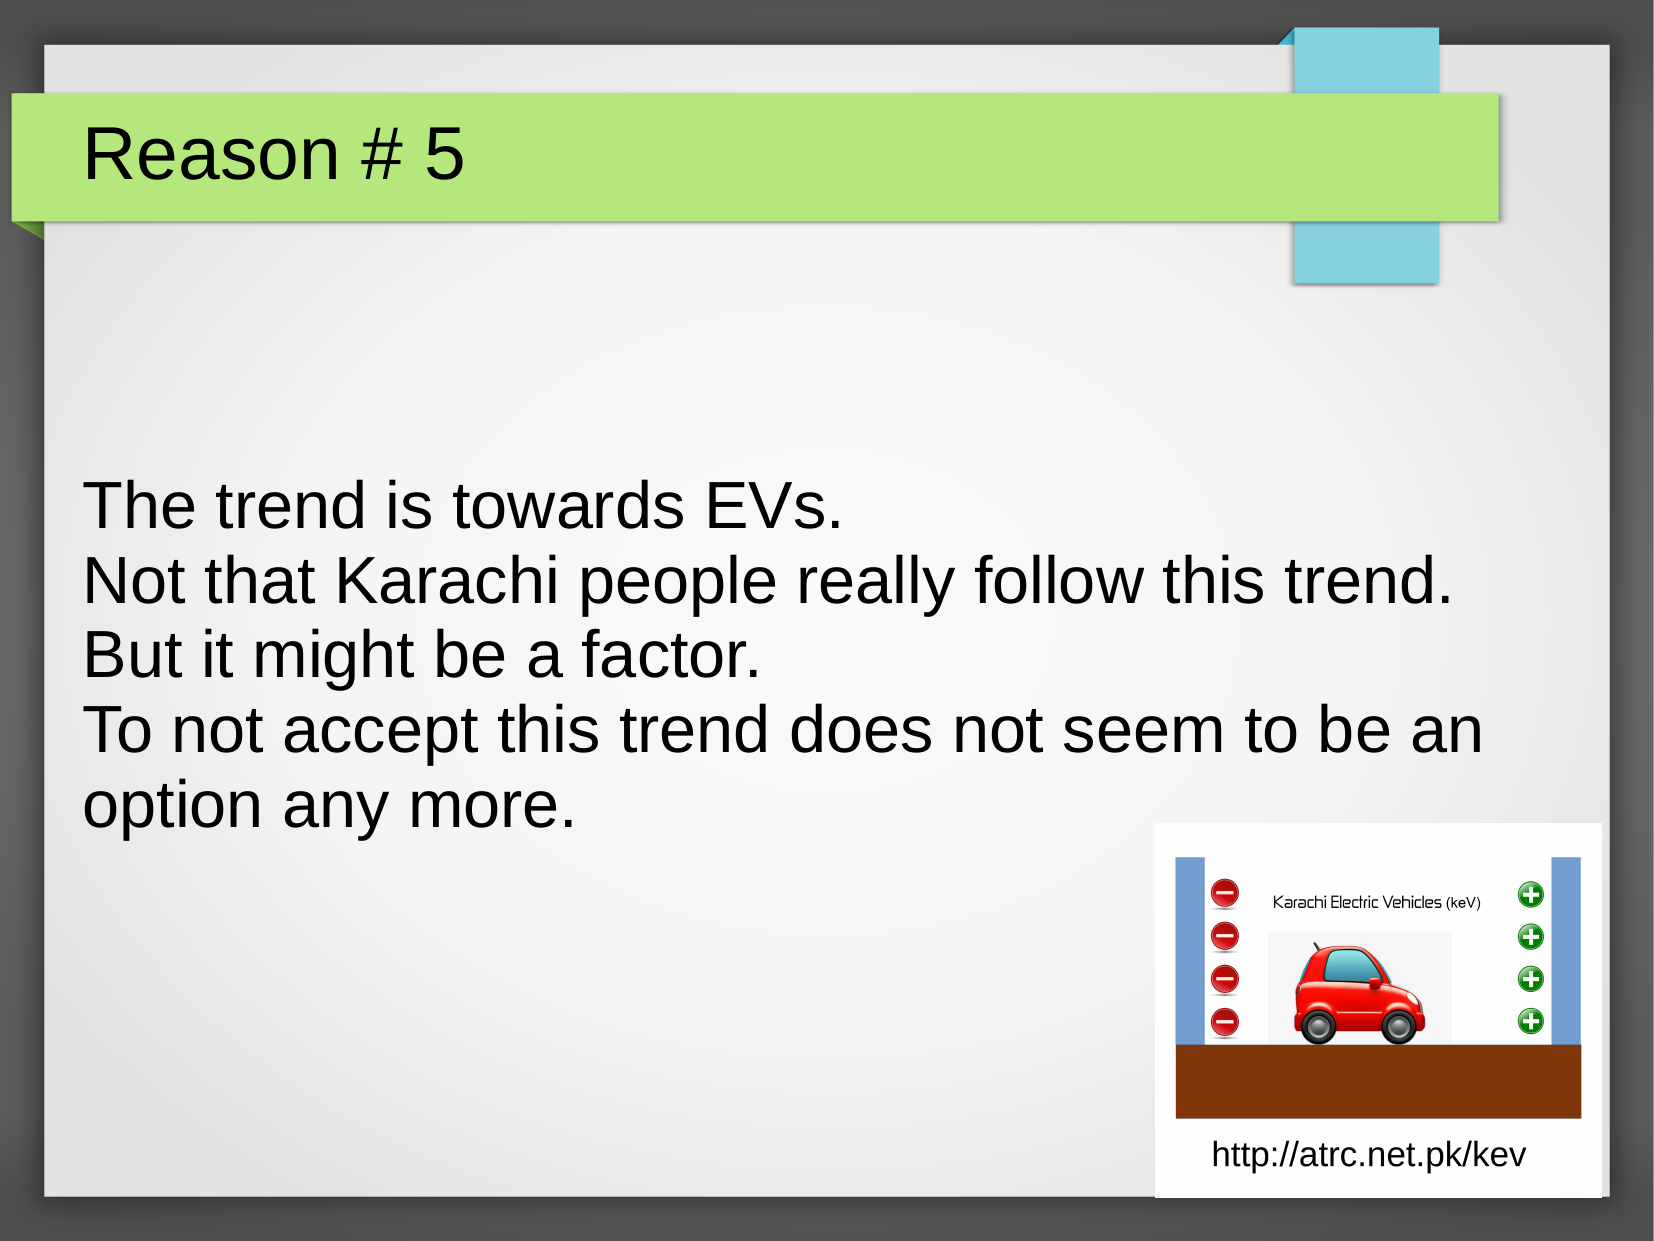

# Reason # 5
The trend is towards EVs.
Not that Karachi people really follow this trend. But it might be a factor.
To not accept this trend does not seem to be an option any more.